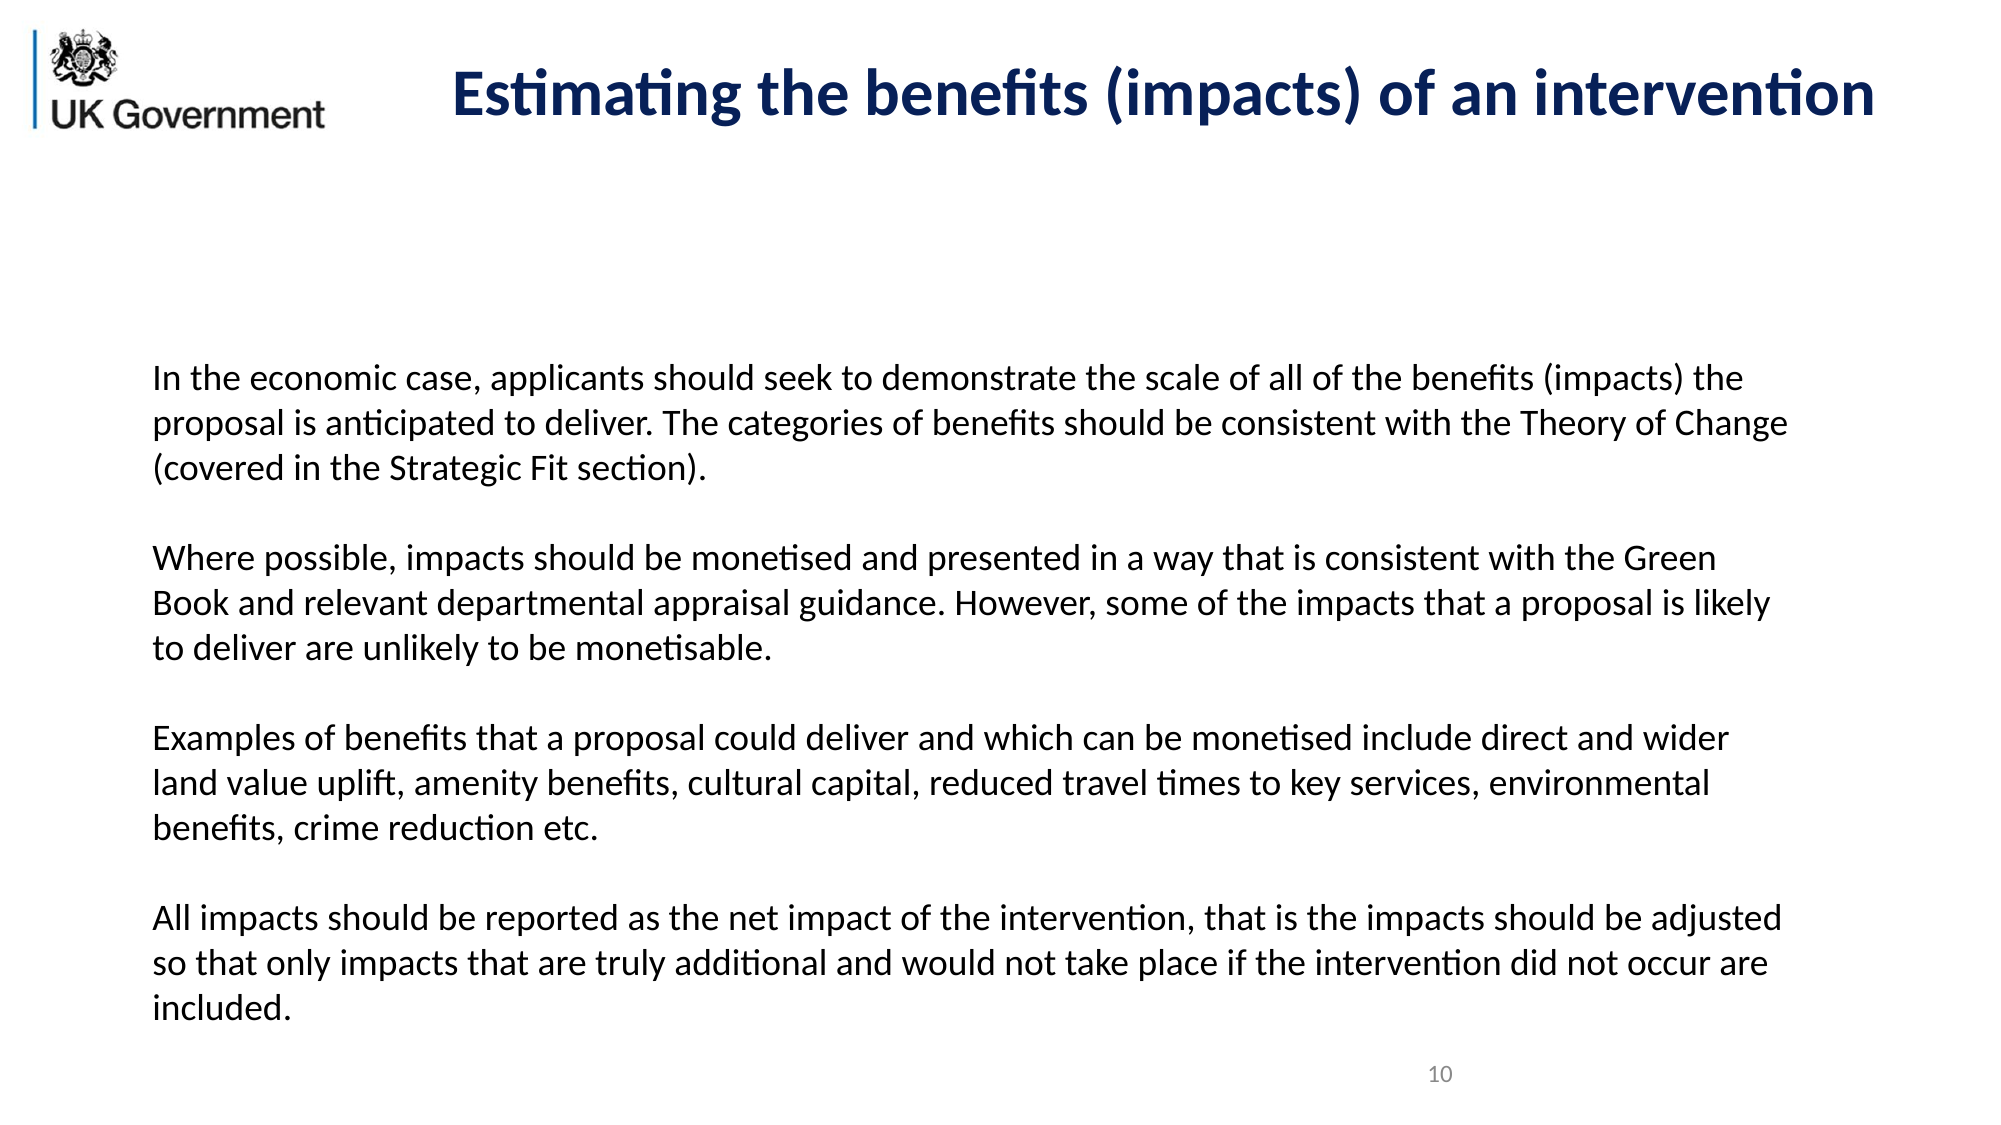

Estimating the benefits (impacts) of an intervention
In the economic case, applicants should seek to demonstrate the scale of all of the benefits (impacts) the proposal is anticipated to deliver. The categories of benefits should be consistent with the Theory of Change (covered in the Strategic Fit section).
Where possible, impacts should be monetised and presented in a way that is consistent with the Green Book and relevant departmental appraisal guidance. However, some of the impacts that a proposal is likely to deliver are unlikely to be monetisable.
Examples of benefits that a proposal could deliver and which can be monetised include direct and wider land value uplift, amenity benefits, cultural capital, reduced travel times to key services, environmental benefits, crime reduction etc.
All impacts should be reported as the net impact of the intervention, that is the impacts should be adjusted so that only impacts that are truly additional and would not take place if the intervention did not occur are included.
1